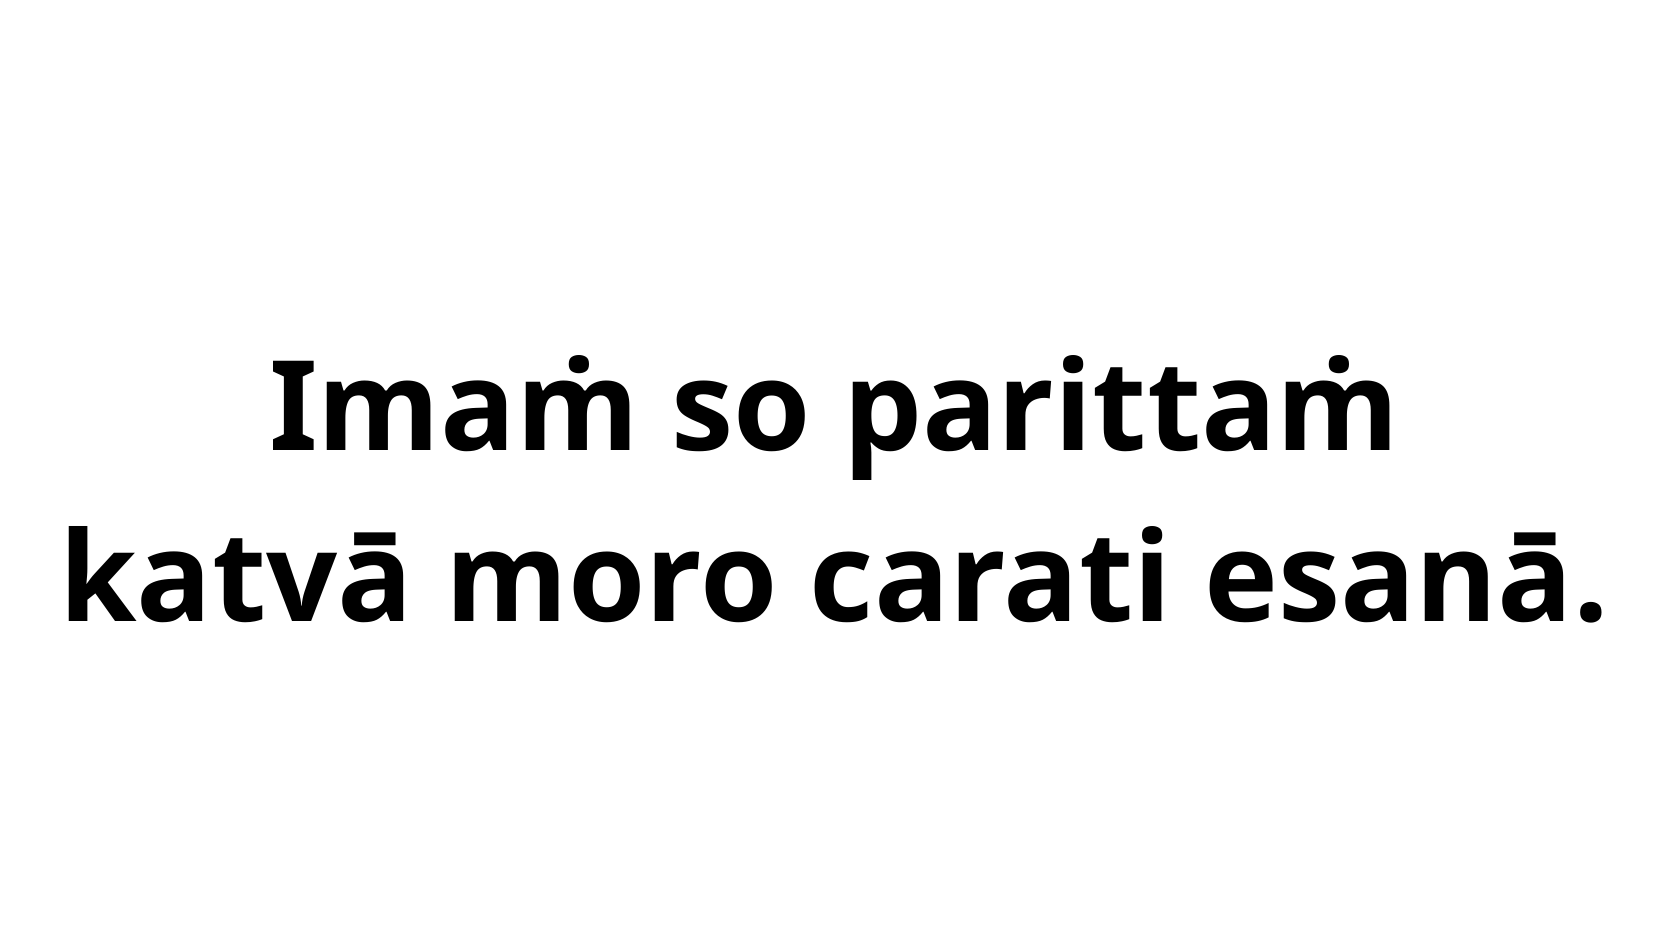

# Imaṁ so parittaṁ
katvā moro carati esanā.